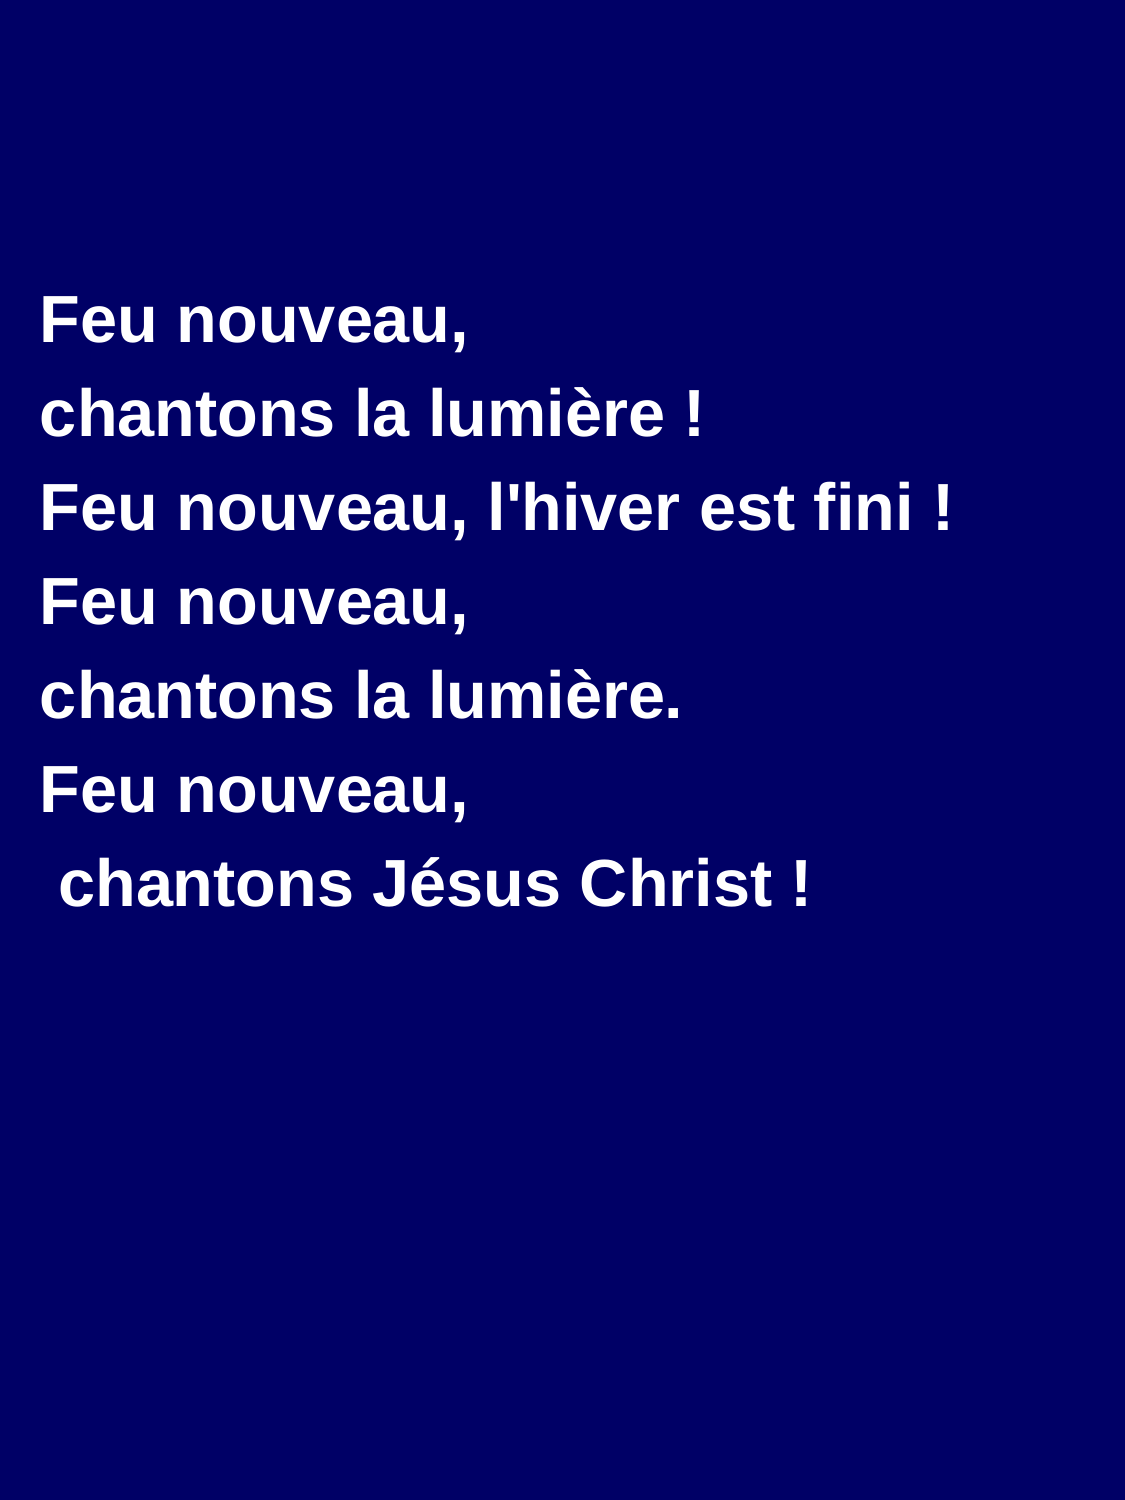

Feu nouveau,
chantons la lumière !
Feu nouveau, l'hiver est fini !
Feu nouveau,
chantons la lumière.
Feu nouveau,
 chantons Jésus Christ !